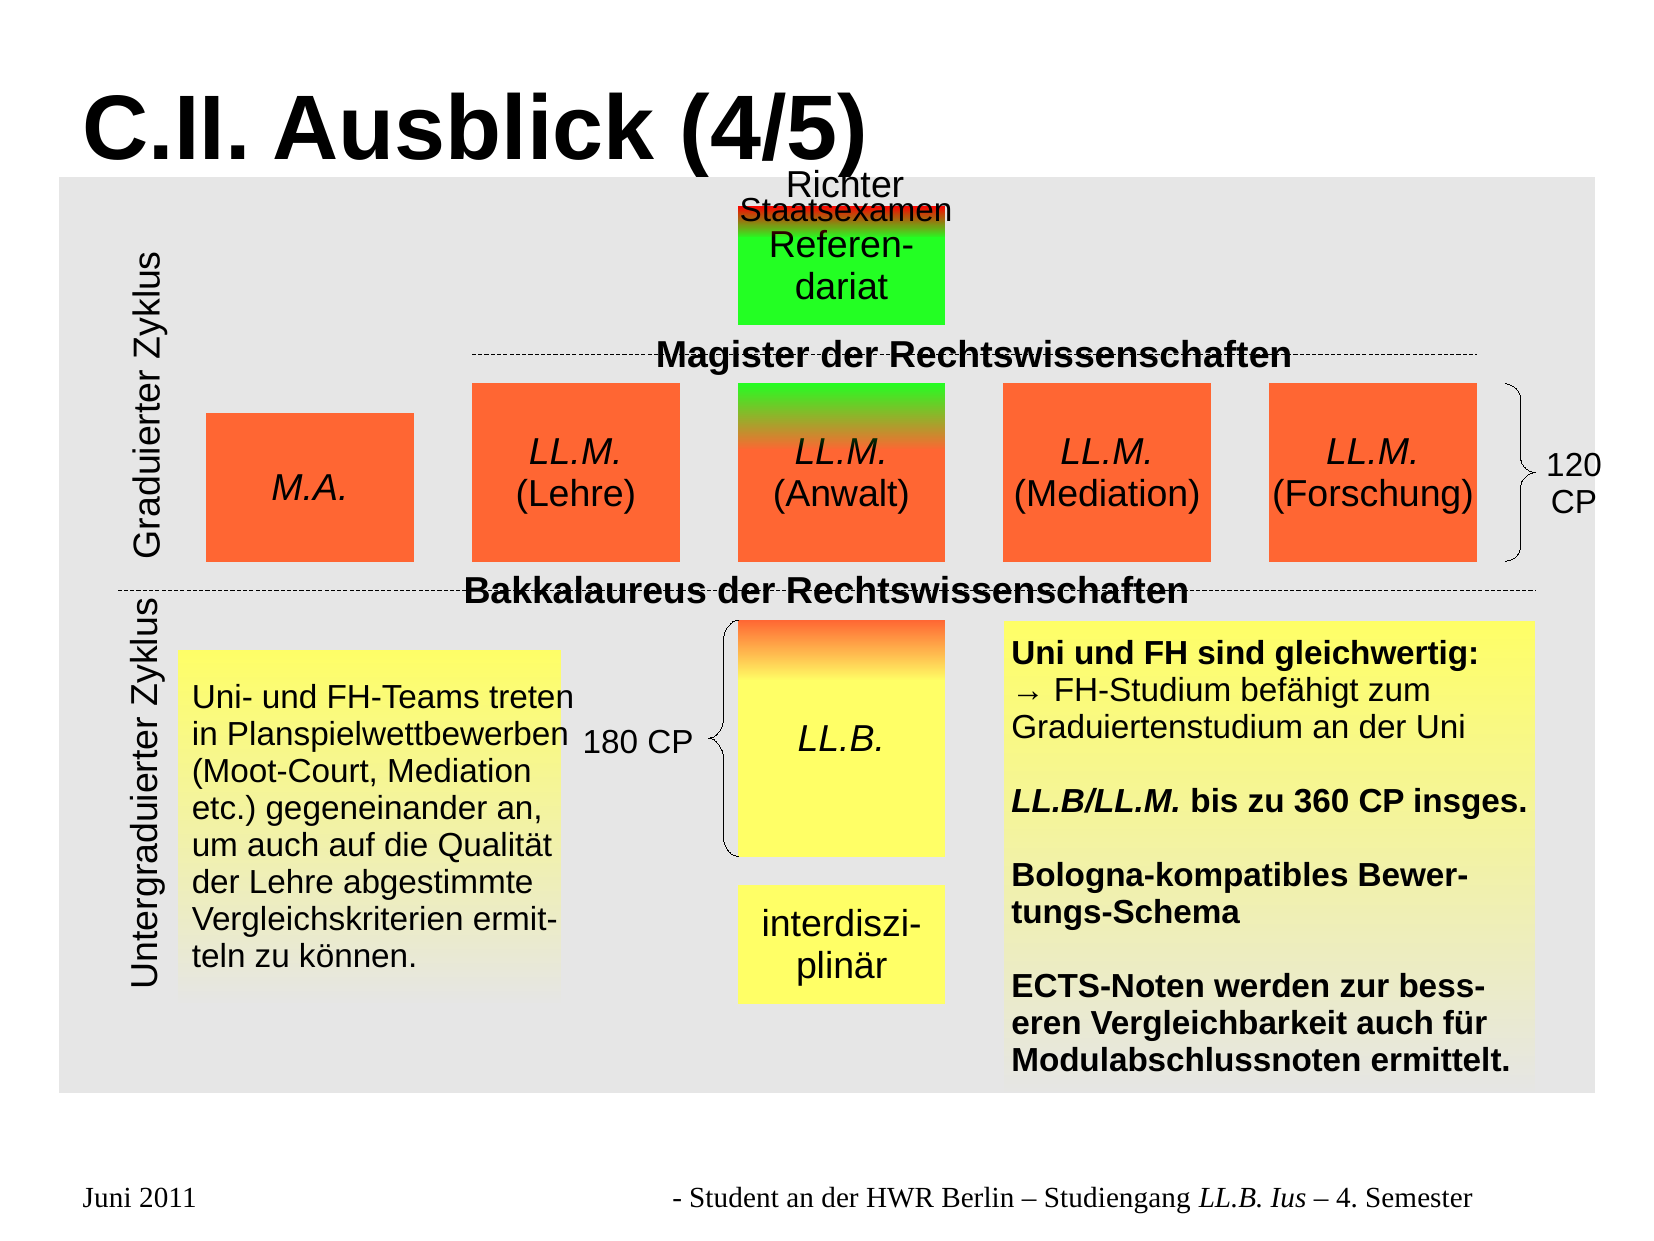

C.II. Ausblick (4/5)
Richter
Staatsexamen
Referen-
dariat
#
Magister der Rechtswissenschaften
Graduierter Zyklus
LL.M.
(Lehre)
LL.M.
(Anwalt)
LL.M.
(Mediation)
LL.M.
(Forschung)
M.A.
120
CP
Bakkalaureus der Rechtswissenschaften
LL.B.
Uni und FH sind gleichwertig:
→ FH-Studium befähigt zum
Graduiertenstudium an der Uni
LL.B/LL.M. bis zu 360 CP insges.
Bologna-kompatibles Bewer-
tungs-Schema
ECTS-Noten werden zur bess-
eren Vergleichbarkeit auch für
Modulabschlussnoten ermittelt.
Uni- und FH-Teams treten
in Planspielwettbewerben
(Moot-Court, Mediation
etc.) gegeneinander an,
um auch auf die Qualität
der Lehre abgestimmte
Vergleichskriterien ermit-
teln zu können.
180 CP
Untergraduierter Zyklus
interdiszi-
plinär